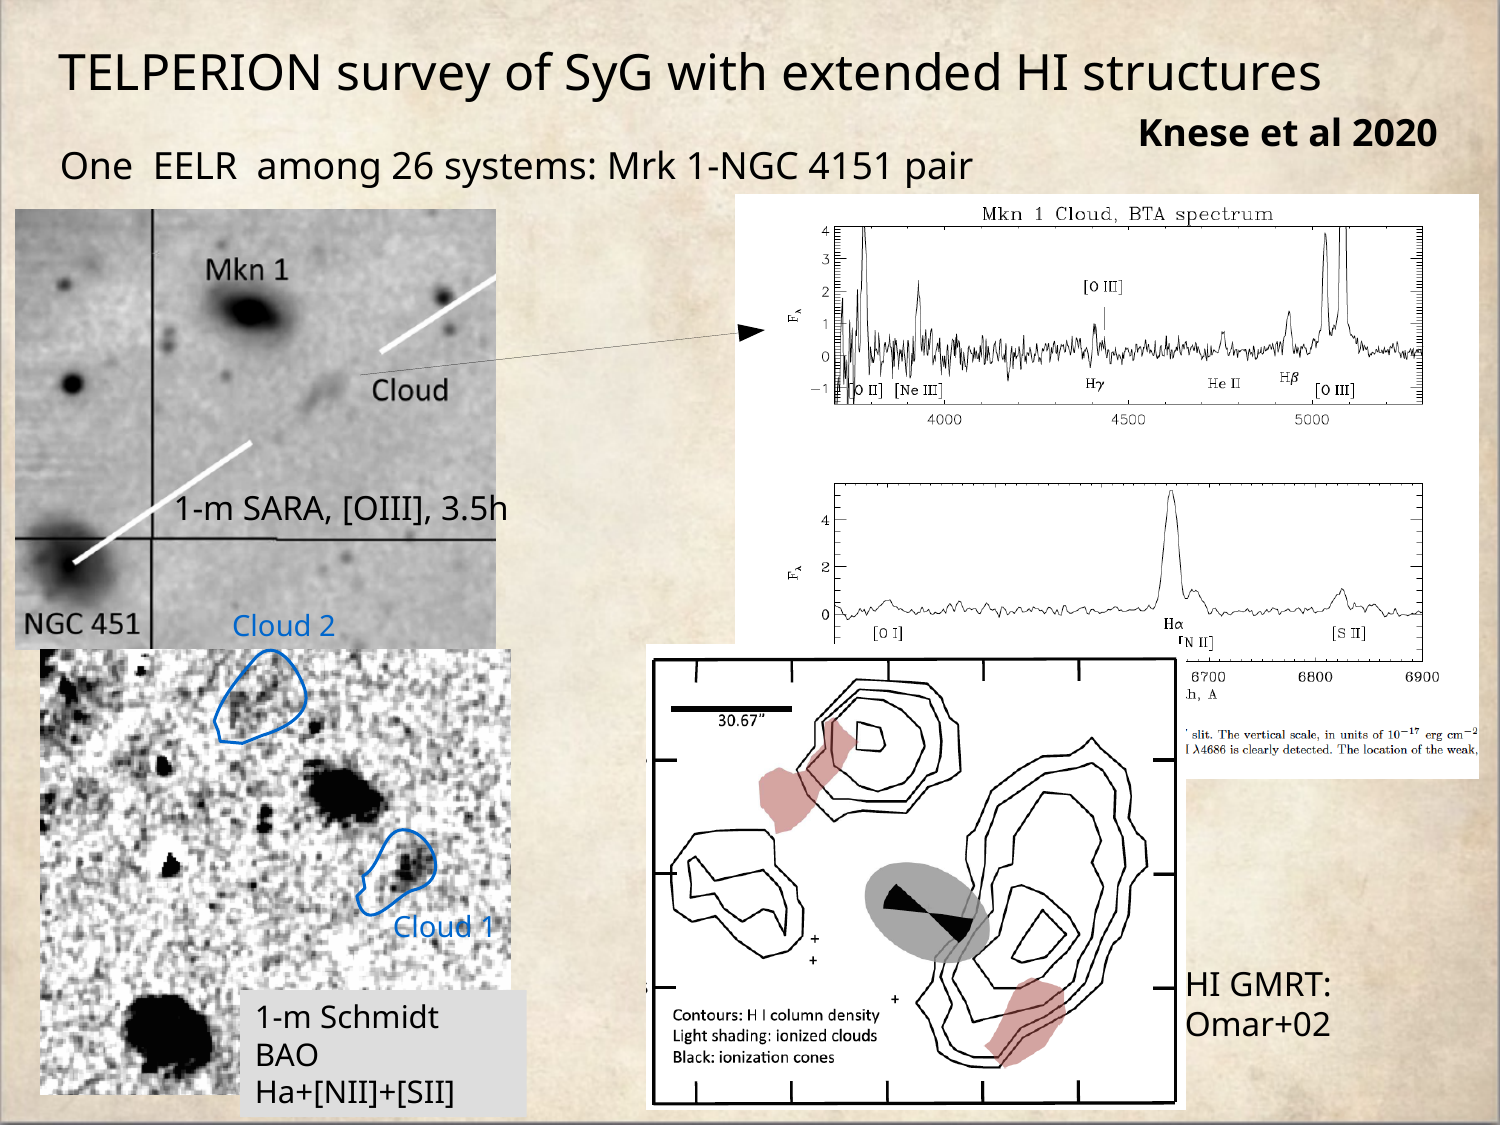

# TELPERION survey of SyG with extended HI structures
Knese et al 2020
One EELR among 26 systems: Mrk 1-NGC 4151 pair
 1-m SARA, [OIII], 3.5h
Cloud 2
Cloud 1
HI GMRT:
Omar+02
1-m Schmidt BAO
Ha+[NII]+[SII]